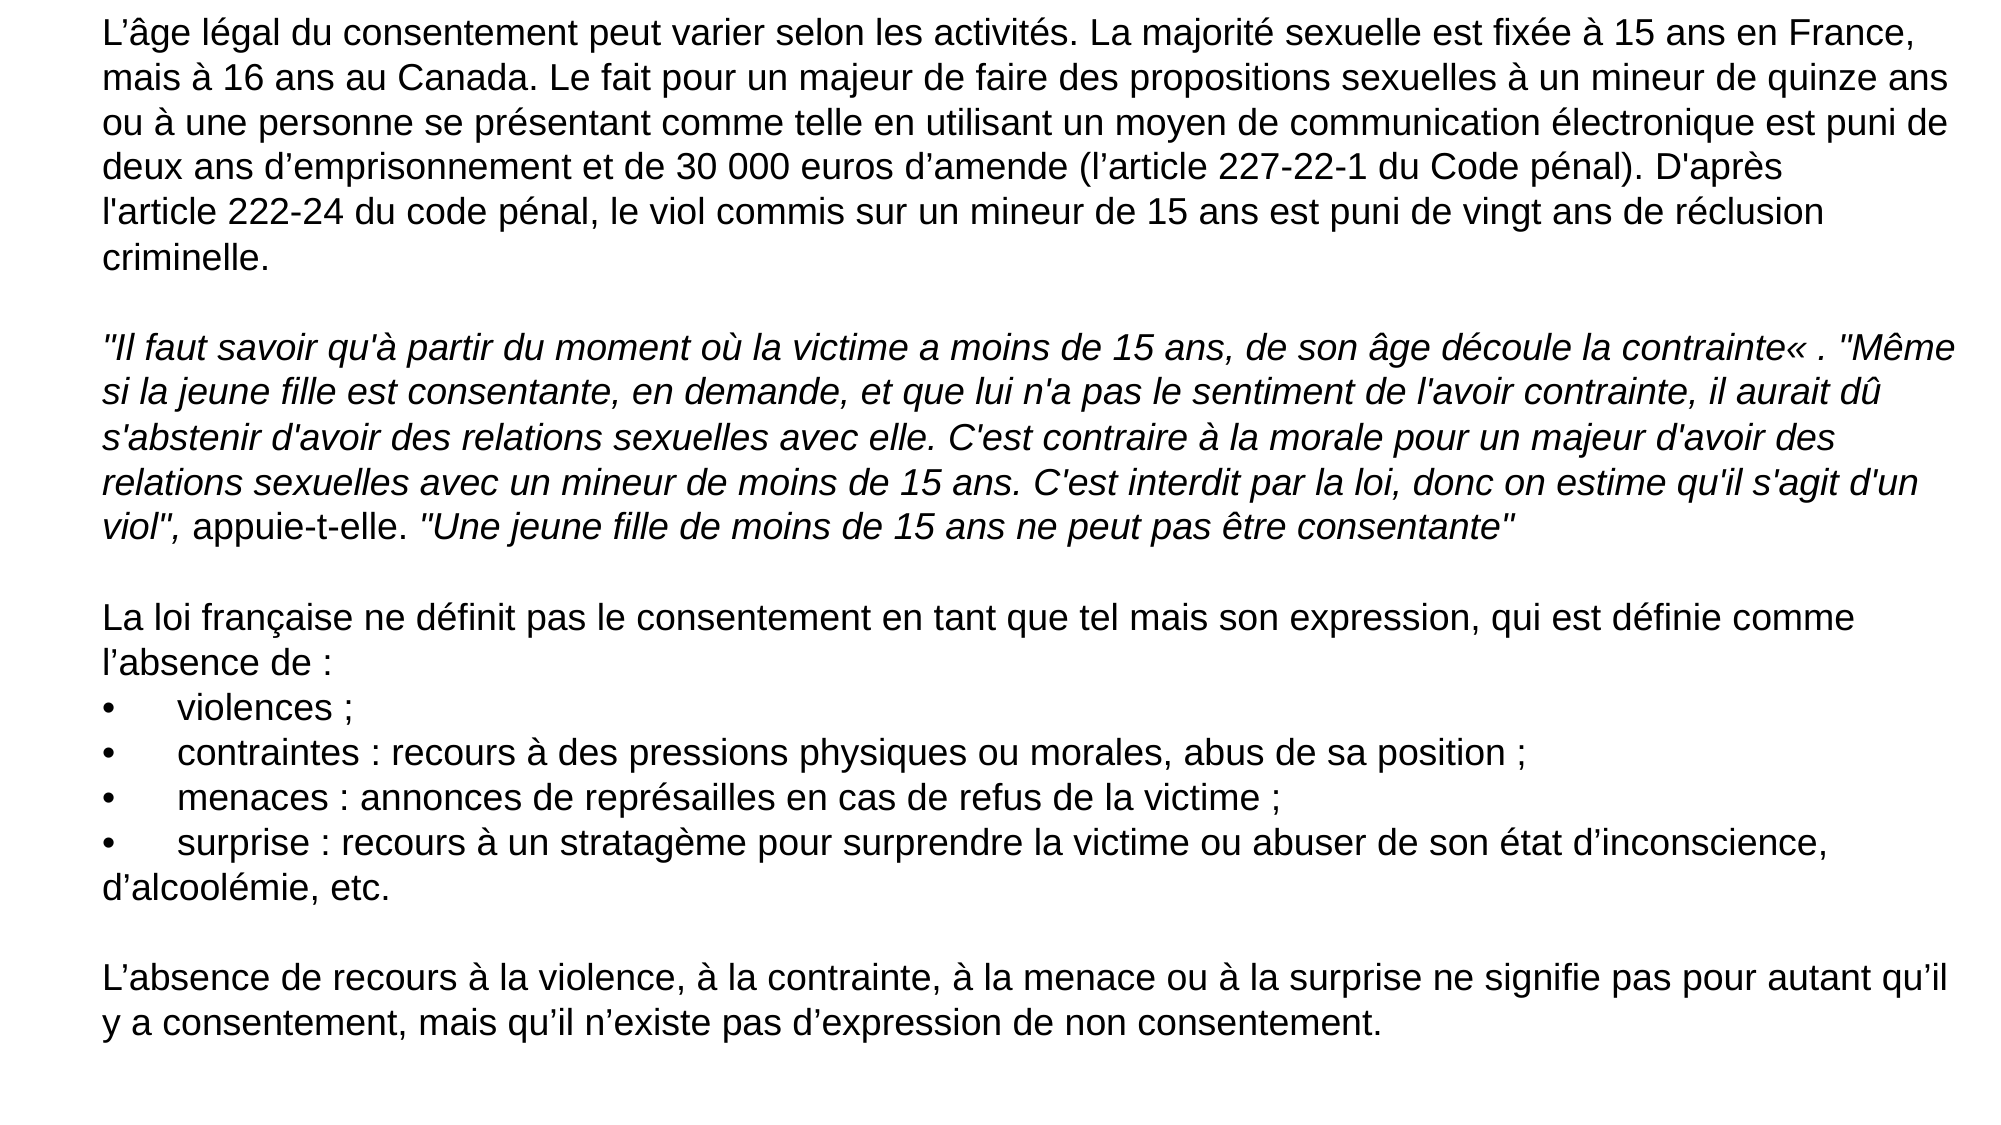

L’âge légal du consentement peut varier selon les activités. La majorité sexuelle est fixée à 15 ans en France, mais à 16 ans au Canada. Le fait pour un majeur de faire des propositions sexuelles à un mineur de quinze ans ou à une personne se présentant comme telle en utilisant un moyen de communication électronique est puni de deux ans d’emprisonnement et de 30 000 euros d’amende (l’article 227-22-1 du Code pénal). D'après l'article 222-24 du code pénal, le viol commis sur un mineur de 15 ans est puni de vingt ans de réclusion criminelle.
"Il faut savoir qu'à partir du moment où la victime a moins de 15 ans, de son âge découle la contrainte« . "Même si la jeune fille est consentante, en demande, et que lui n'a pas le sentiment de l'avoir contrainte, il aurait dû s'abstenir d'avoir des relations sexuelles avec elle. C'est contraire à la morale pour un majeur d'avoir des relations sexuelles avec un mineur de moins de 15 ans. C'est interdit par la loi, donc on estime qu'il s'agit d'un viol", appuie-t-elle. "Une jeune fille de moins de 15 ans ne peut pas être consentante"
La loi française ne définit pas le consentement en tant que tel mais son expression, qui est définie comme l’absence de :
•	violences ;
•	contraintes : recours à des pressions physiques ou morales, abus de sa position ;
•	menaces : annonces de représailles en cas de refus de la victime ;
•	surprise : recours à un stratagème pour surprendre la victime ou abuser de son état d’inconscience, d’alcoolémie, etc.
L’absence de recours à la violence, à la contrainte, à la menace ou à la surprise ne signifie pas pour autant qu’il y a consentement, mais qu’il n’existe pas d’expression de non consentement.